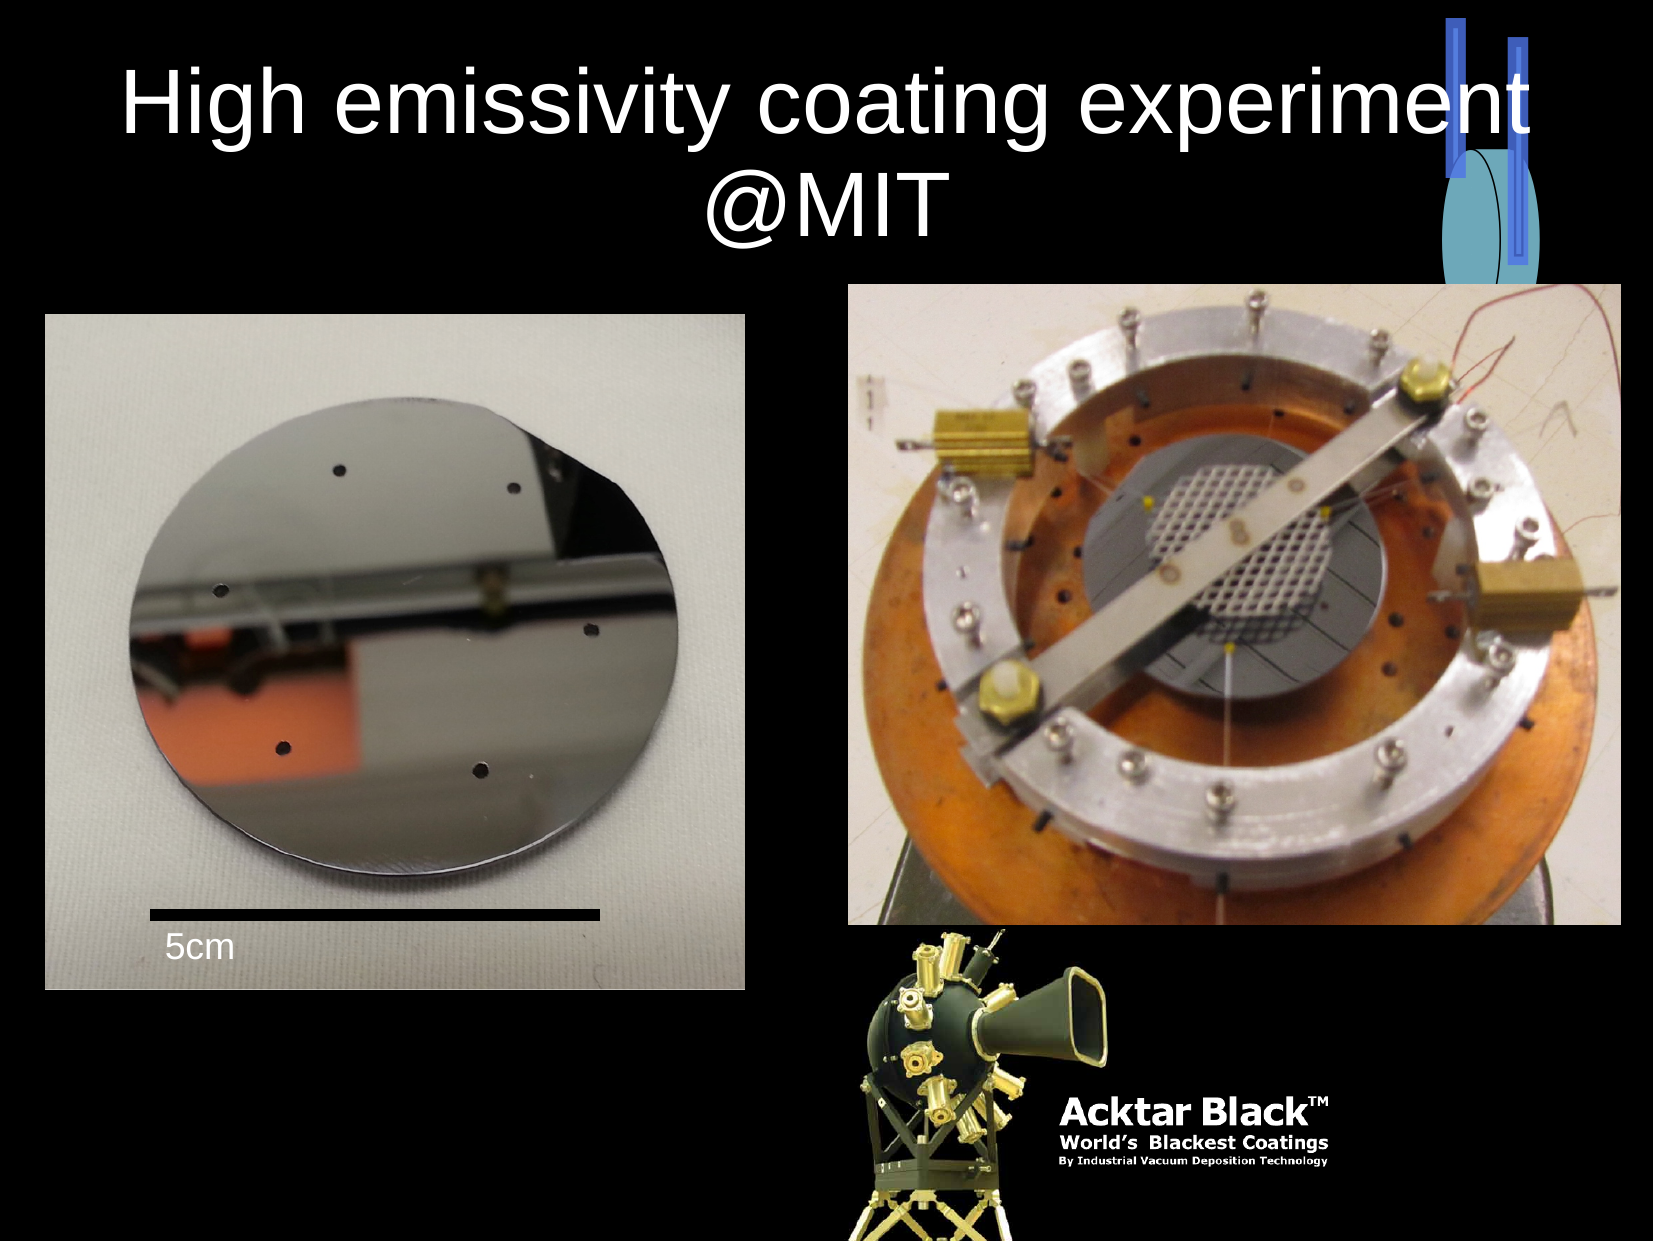

# High emissivity coating experiment @MIT
5cm